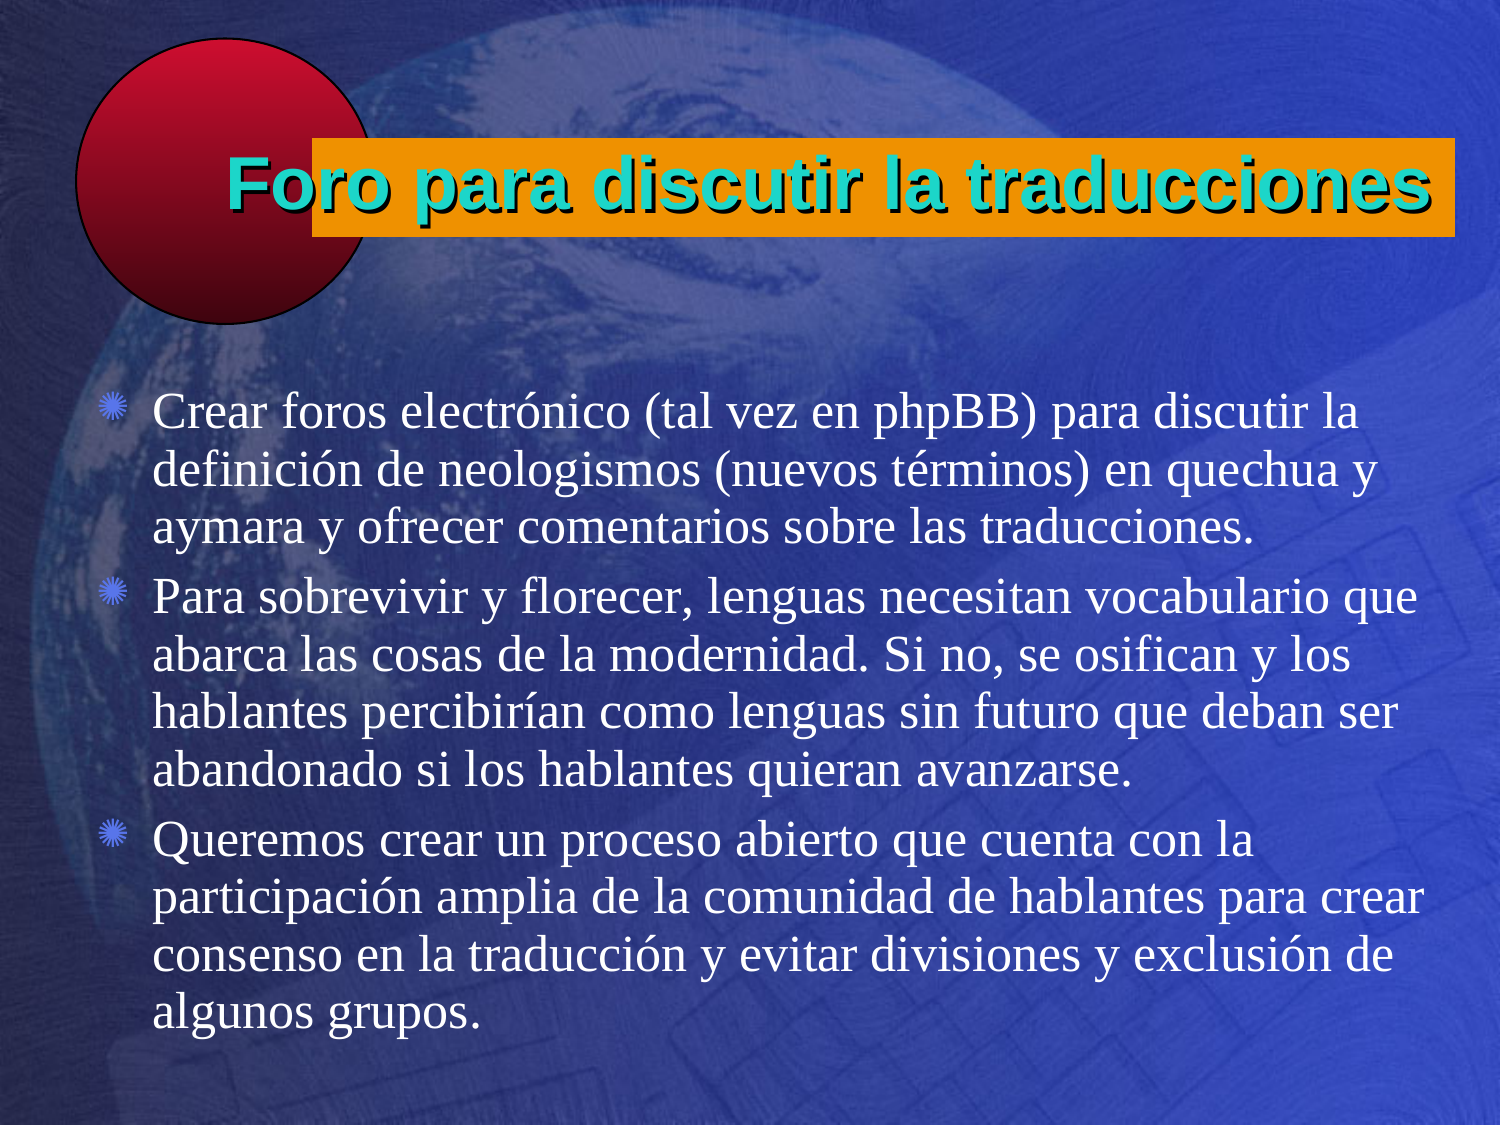

# Foro para discutir la traducciones
Crear foros electrónico (tal vez en phpBB) para discutir la definición de neologismos (nuevos términos) en quechua y aymara y ofrecer comentarios sobre las traducciones.
Para sobrevivir y florecer, lenguas necesitan vocabulario que abarca las cosas de la modernidad. Si no, se osifican y los hablantes percibirían como lenguas sin futuro que deban ser abandonado si los hablantes quieran avanzarse.
Queremos crear un proceso abierto que cuenta con la participación amplia de la comunidad de hablantes para crear consenso en la traducción y evitar divisiones y exclusión de algunos grupos.